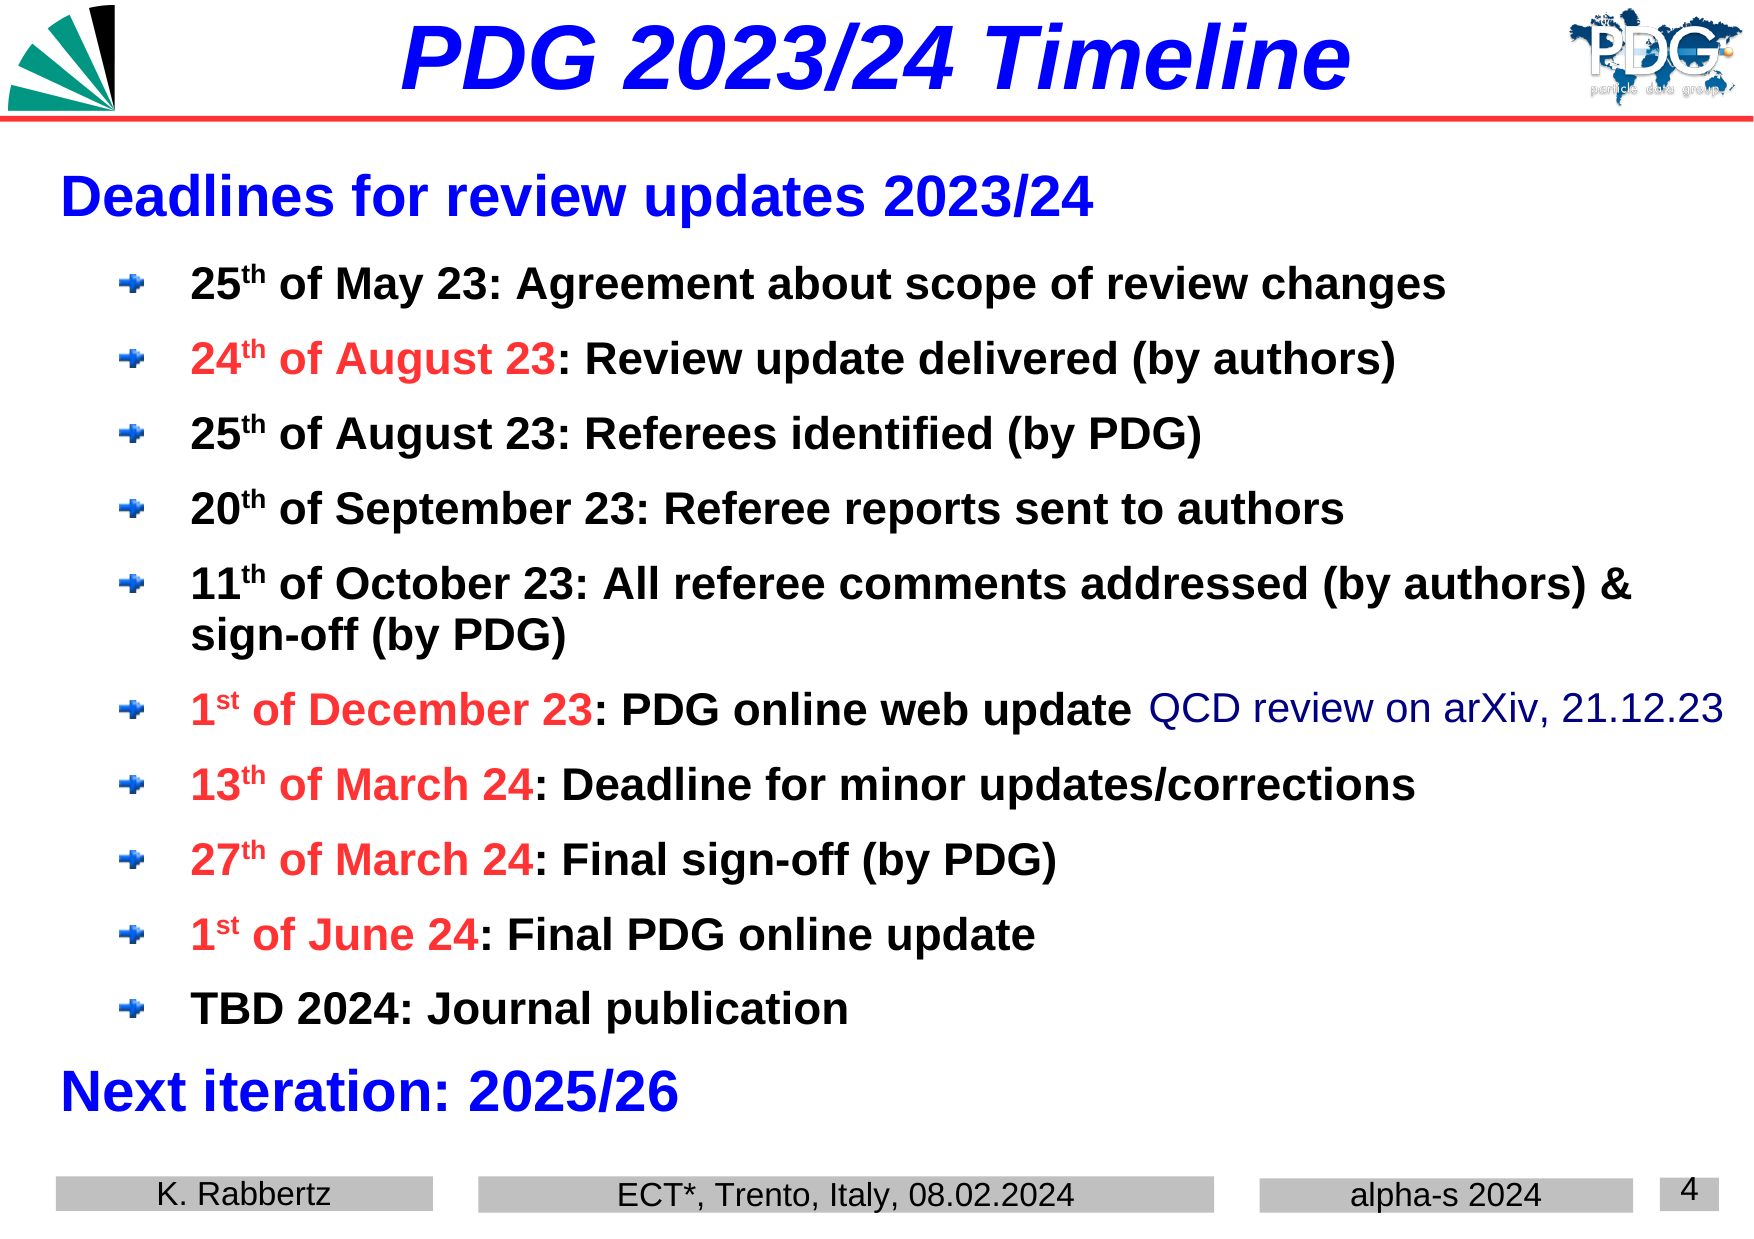

# PDG 2023/24 Timeline
Deadlines for review updates 2023/24
25th of May 23: Agreement about scope of review changes
24th of August 23: Review update delivered (by authors)
25th of August 23: Referees identified (by PDG)
20th of September 23: Referee reports sent to authors
11th of October 23: All referee comments addressed (by authors) & sign-off (by PDG)
1st of December 23: PDG online web update
13th of March 24: Deadline for minor updates/corrections
27th of March 24: Final sign-off (by PDG)
1st of June 24: Final PDG online update
TBD 2024: Journal publication
Next iteration: 2025/26
QCD review on arXiv, 21.12.23